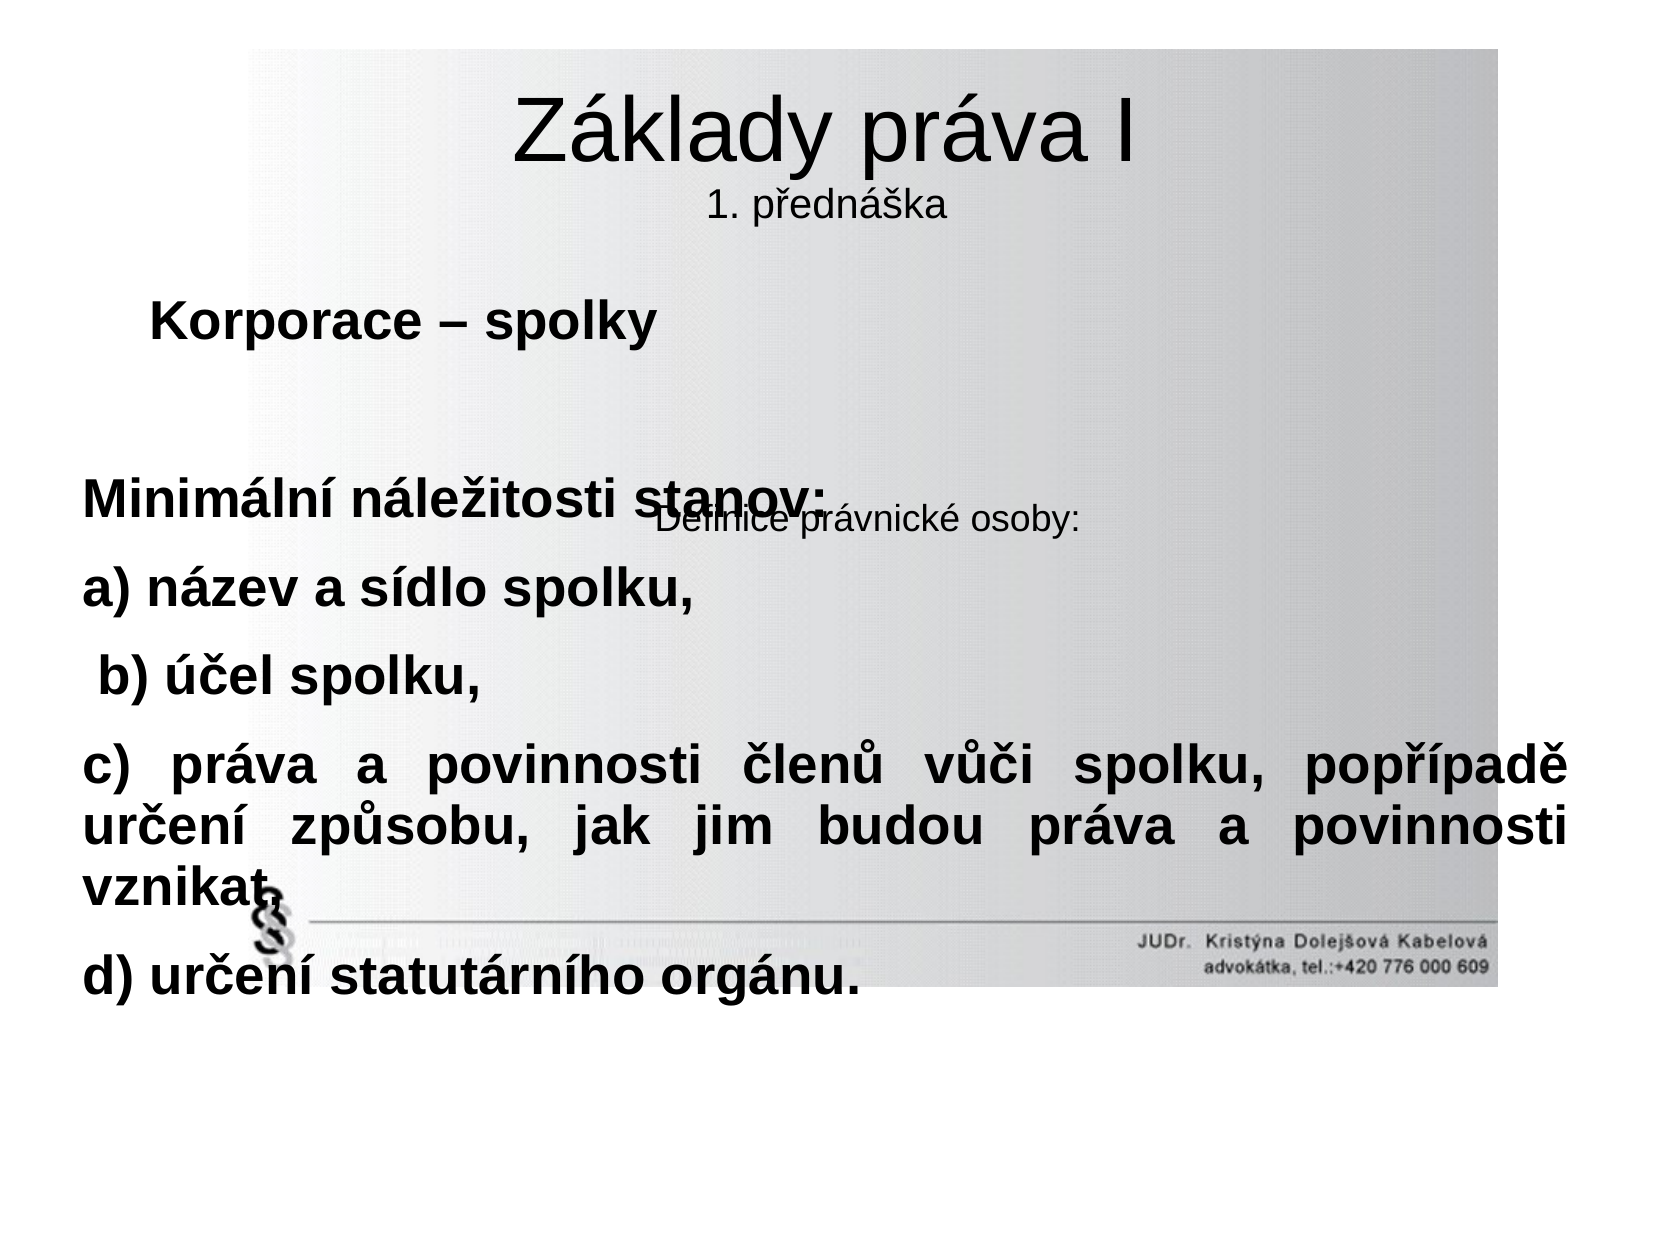

# Základy práva I 1. přednáška
Korporace – spolky
Minimální náležitosti stanov:
a) název a sídlo spolku,
 b) účel spolku,
c) práva a povinnosti členů vůči spolku, popřípadě určení způsobu, jak jim budou práva a povinnosti vznikat,
d) určení statutárního orgánu.